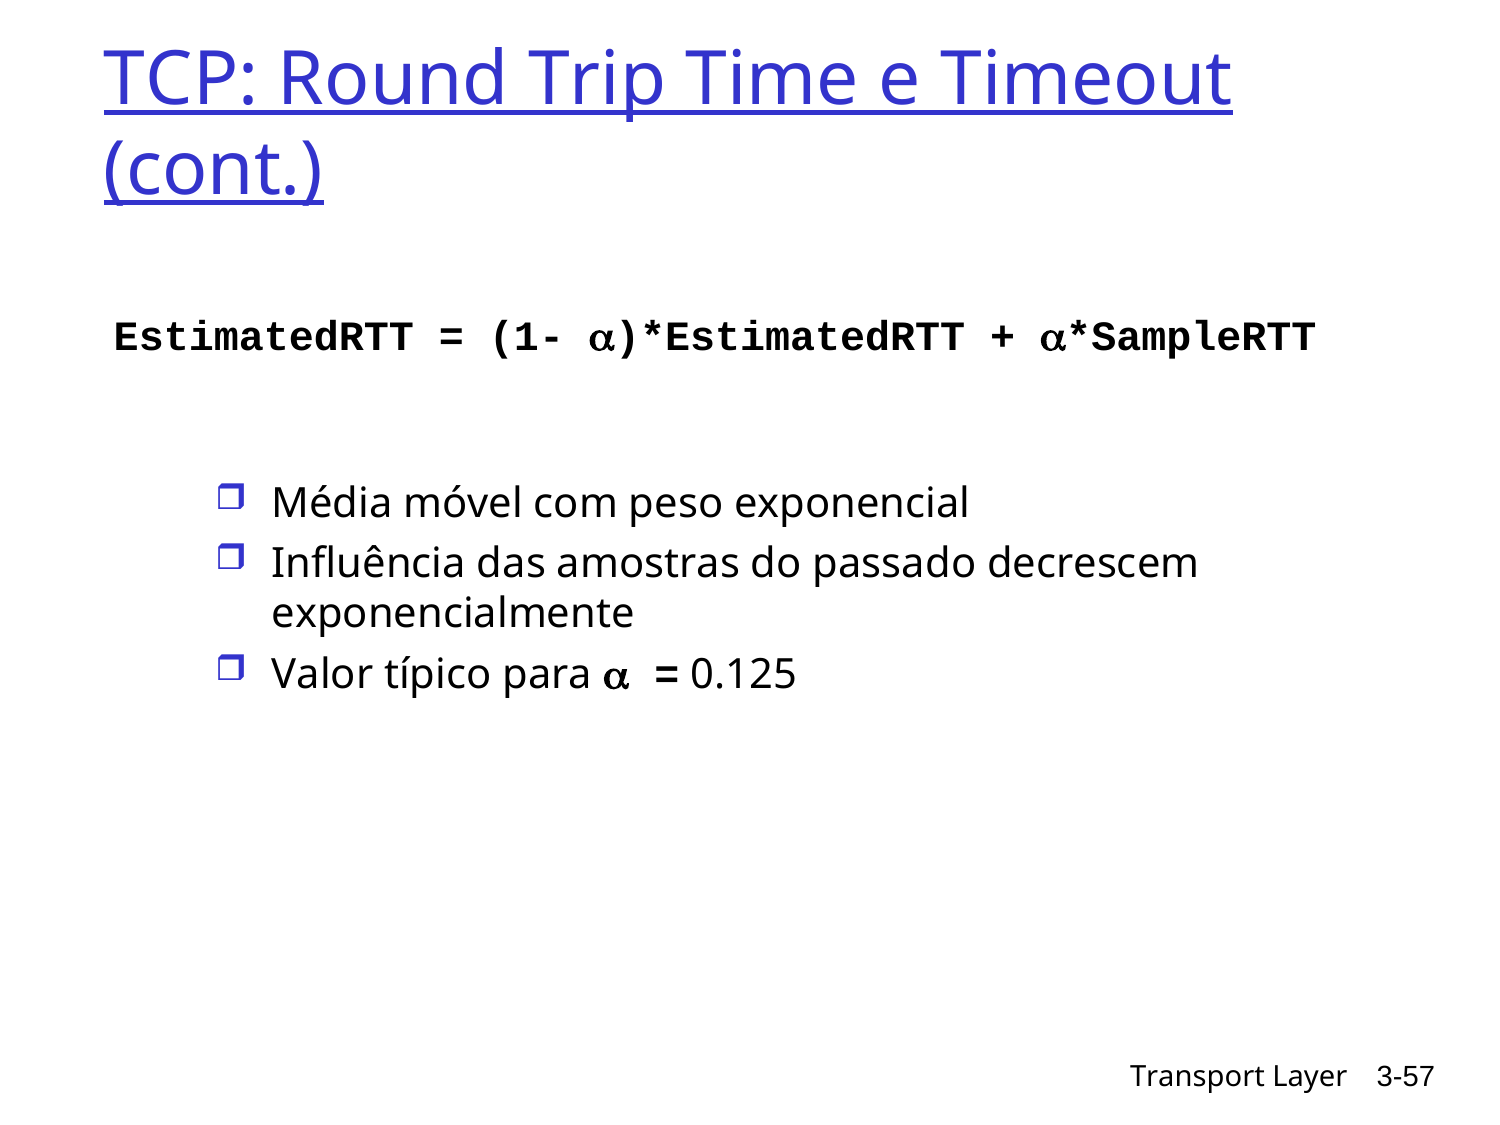

# TCP: Round Trip Time e Timeout (cont.)
EstimatedRTT = (1- )*EstimatedRTT + *SampleRTT
Média móvel com peso exponencial
Influência das amostras do passado decrescem exponencialmente
Valor típico para  = 0.125
Transport Layer